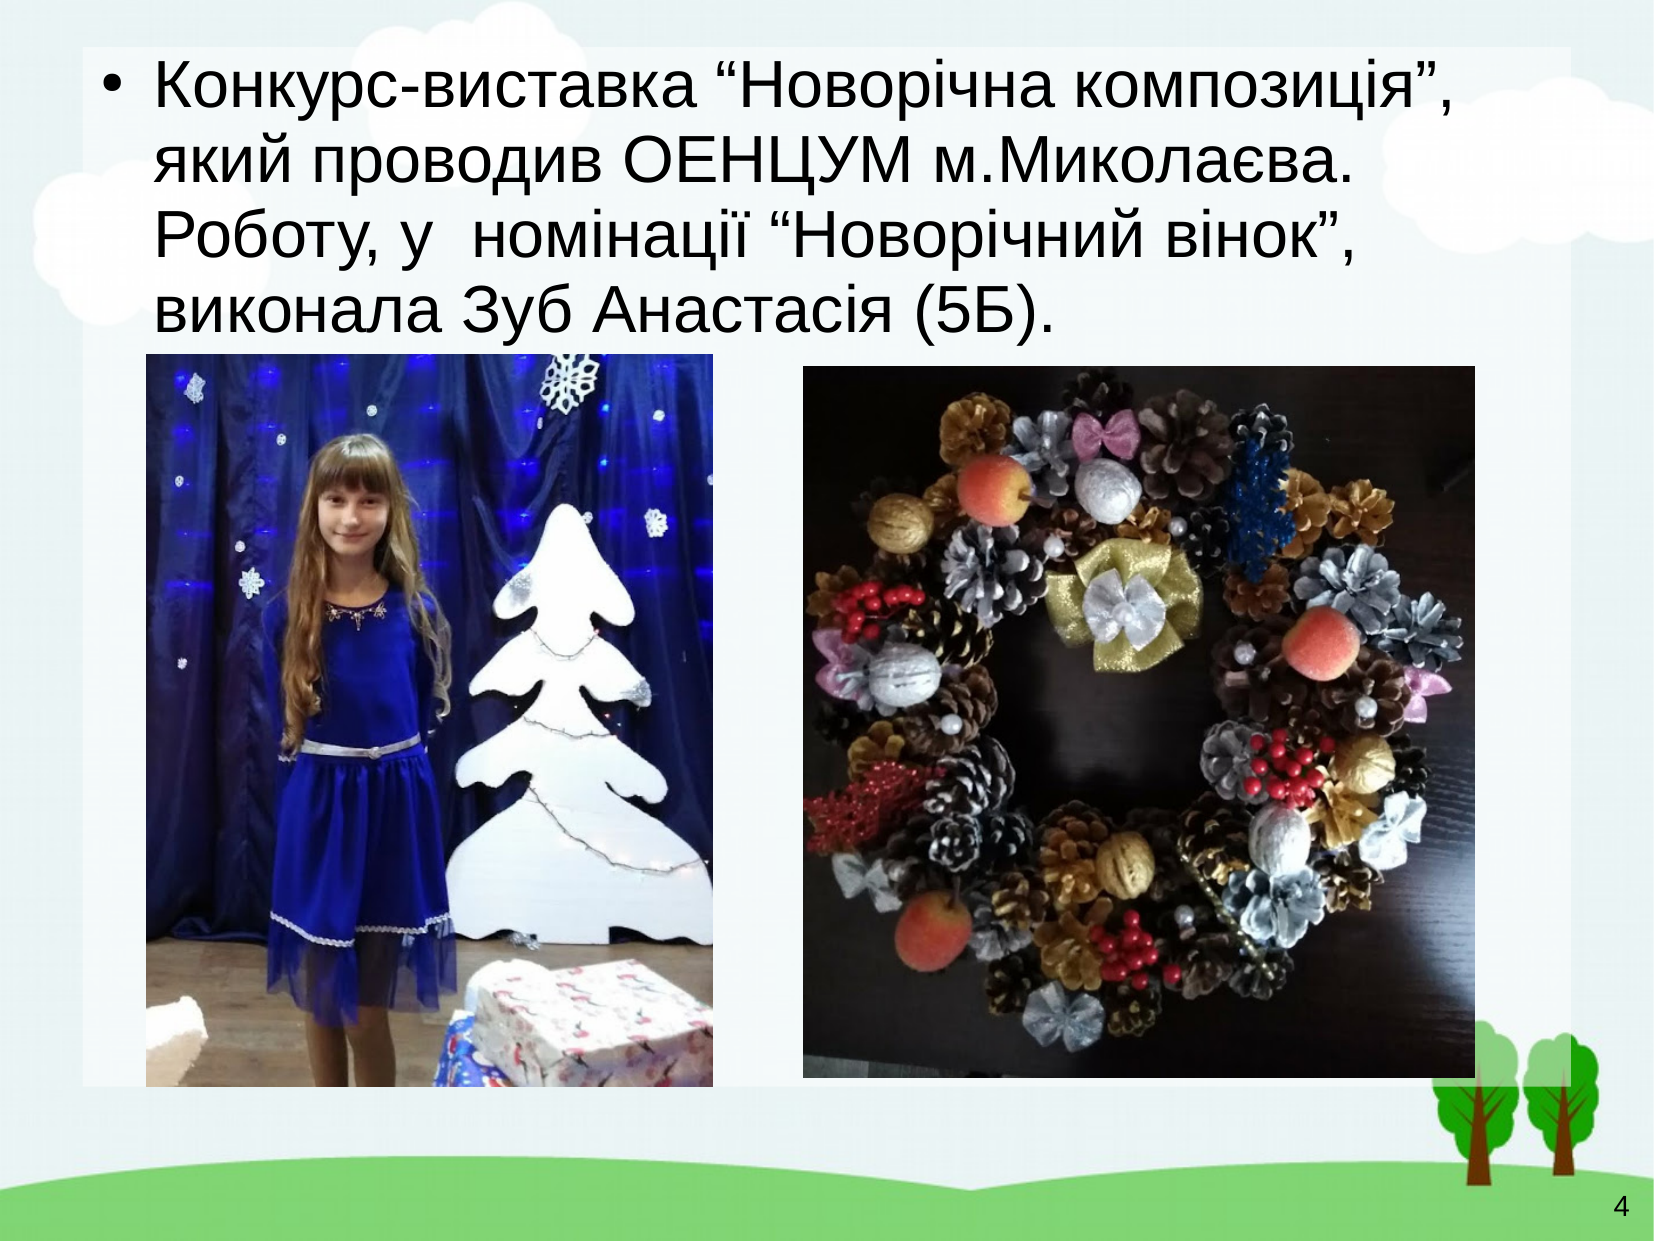

# Конкурс-виставка “Новорічна композиція”, який проводив ОЕНЦУМ м.Миколаєва. Роботу, у номінації “Новорічний вінок”, виконала Зуб Анастасія (5Б).
4